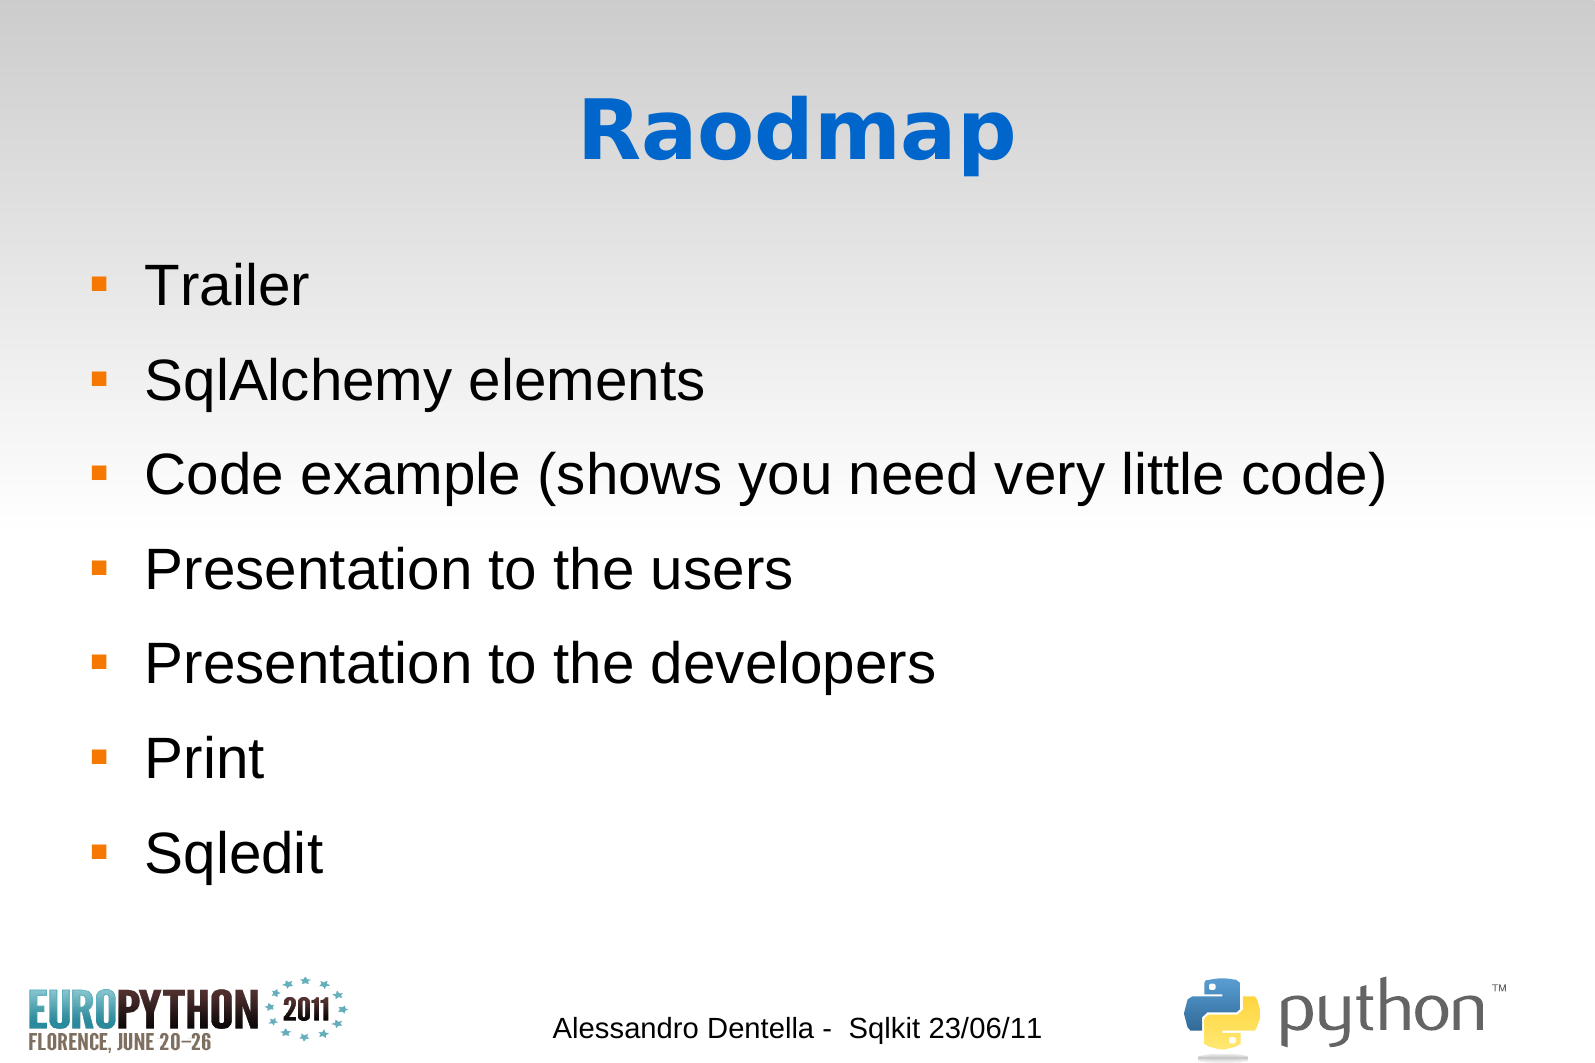

# Raodmap
Trailer
SqlAlchemy elements
Code example (shows you need very little code)
Presentation to the users
Presentation to the developers
Print
Sqledit